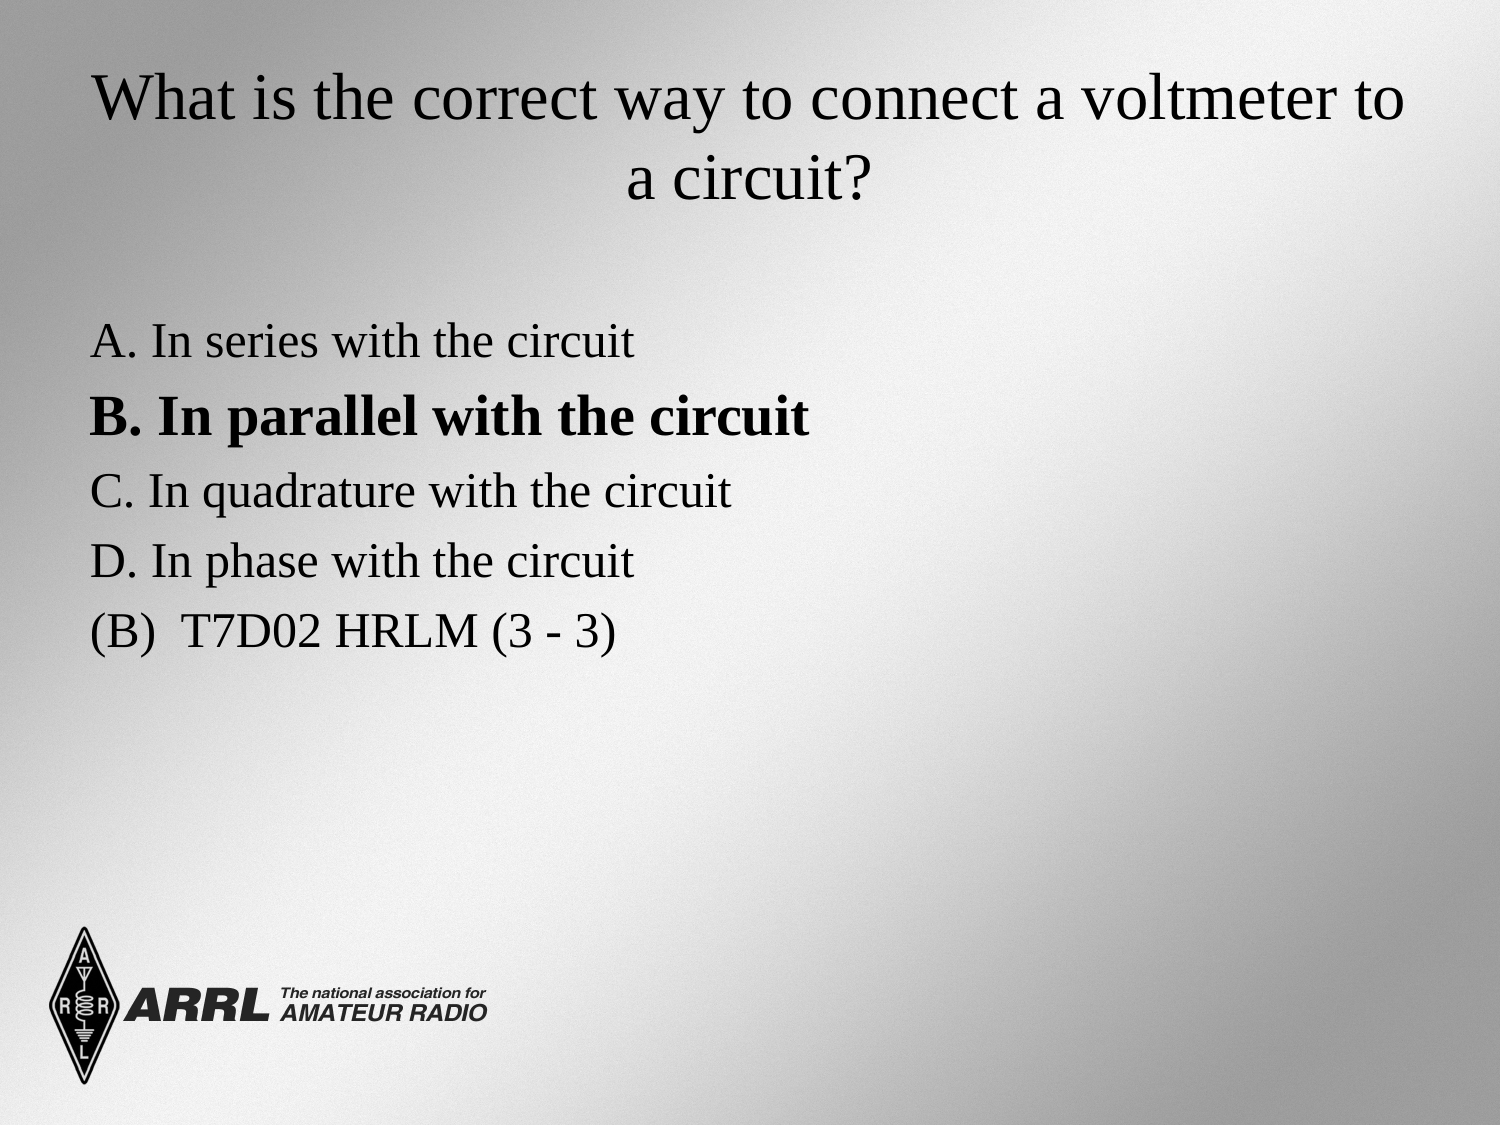

# What is the correct way to connect a voltmeter to a circuit?
A. In series with the circuit
B. In parallel with the circuit
C. In quadrature with the circuit
D. In phase with the circuit
(B) T7D02 HRLM (3 - 3)